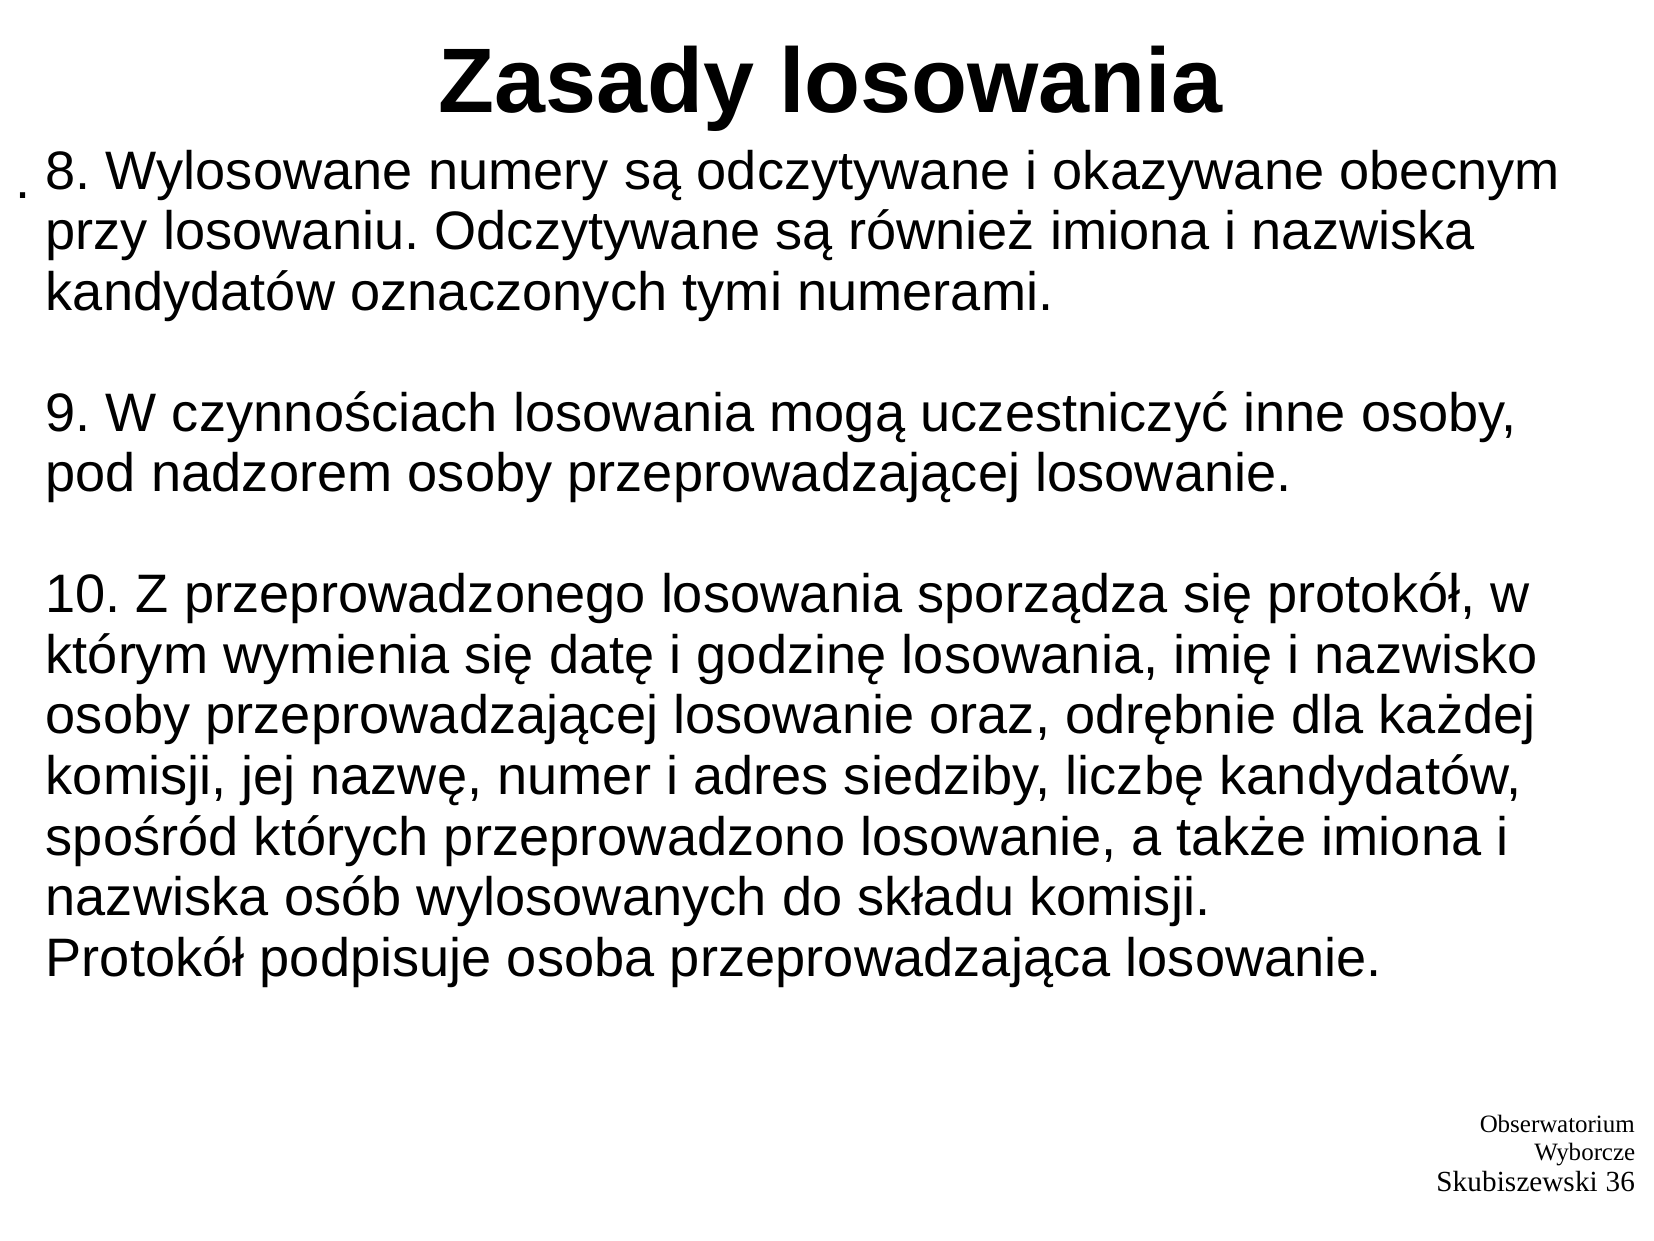

# Zasady losowania
8. Wylosowane numery są odczytywane i okazywane obecnym przy losowaniu. Odczytywane są również imiona i nazwiska kandydatów oznaczonych tymi numerami.
9. W czynnościach losowania mogą uczestniczyć inne osoby, pod nadzorem osoby przeprowadzającej losowanie.
10. Z przeprowadzonego losowania sporządza się protokół, w którym wymienia się datę i godzinę losowania, imię i nazwisko osoby przeprowadzającej losowanie oraz, odrębnie dla każdej komisji, jej nazwę, numer i adres siedziby, liczbę kandydatów, spośród których przeprowadzono losowanie, a także imiona i nazwiska osób wylosowanych do składu komisji.
Protokół podpisuje osoba przeprowadzająca losowanie.
.
36